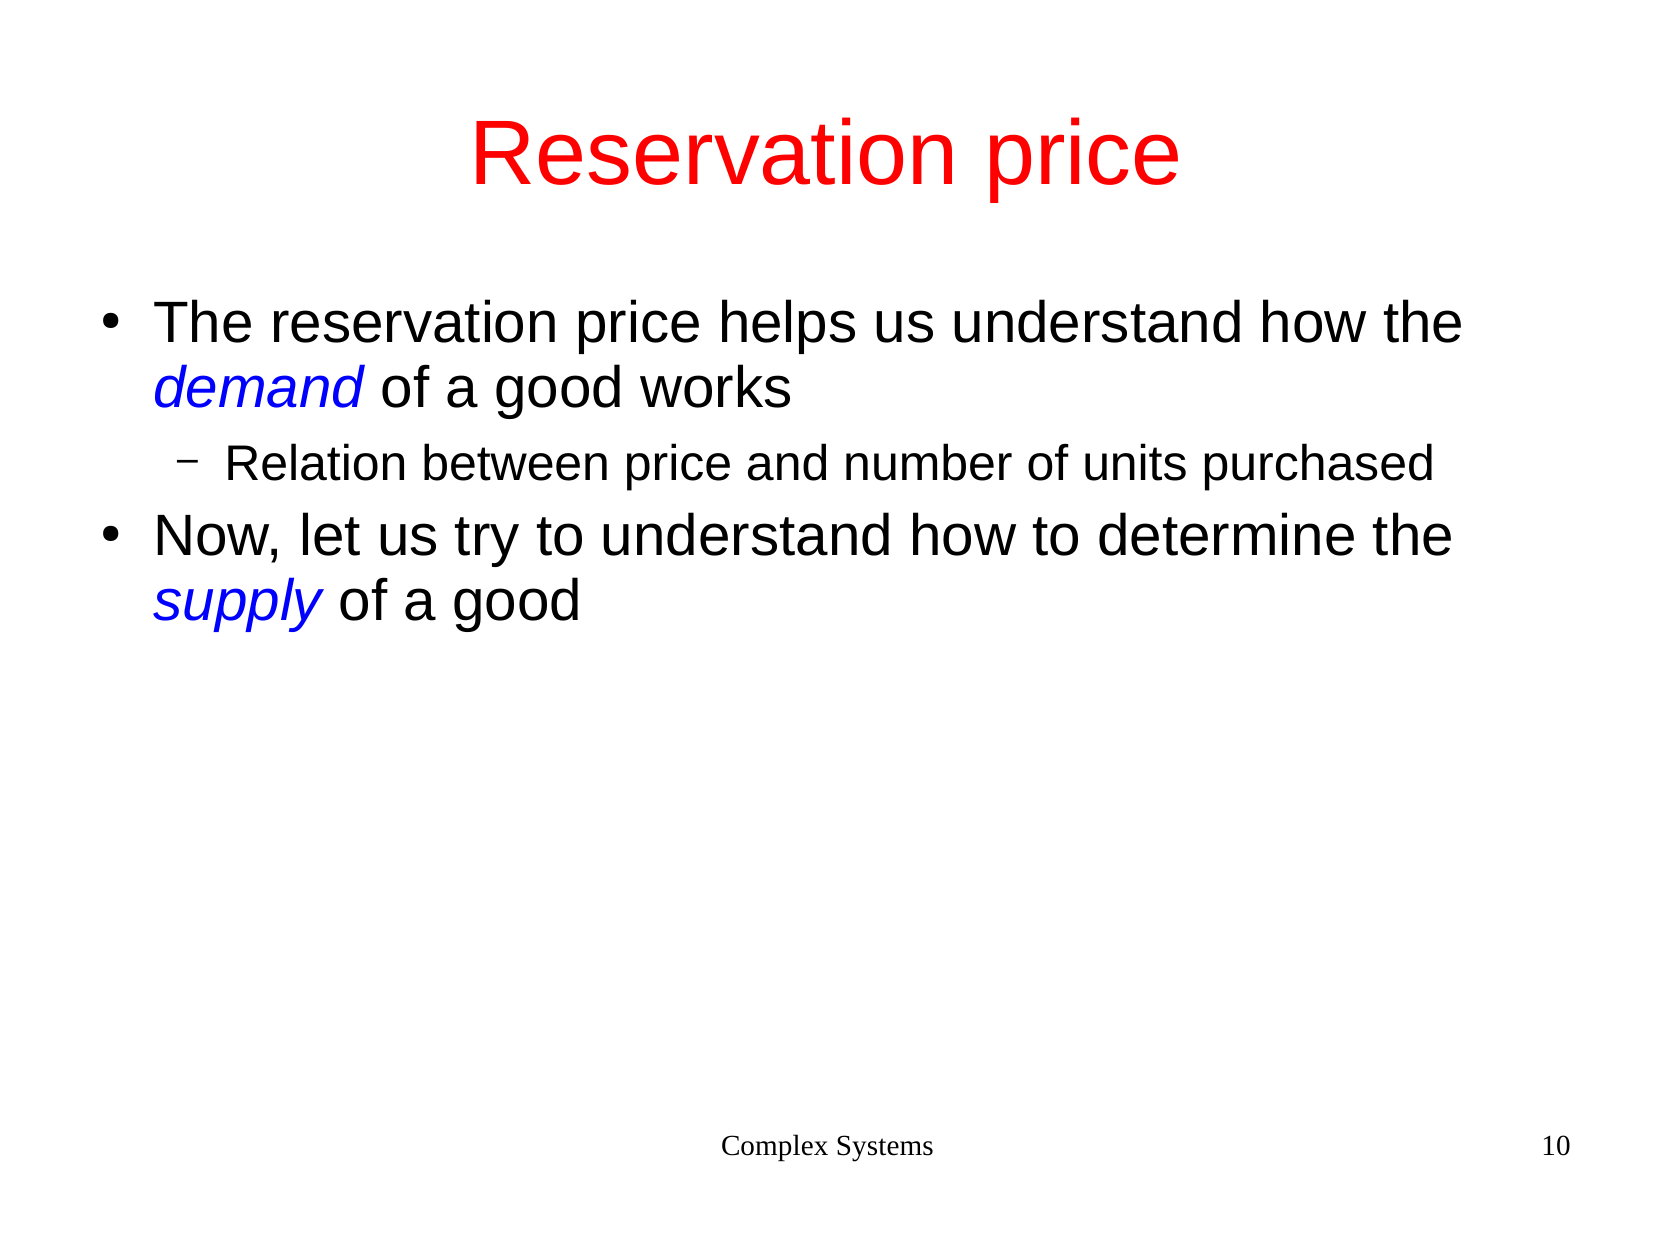

# Reservation price
The reservation price helps us understand how the demand of a good works
Relation between price and number of units purchased
Now, let us try to understand how to determine the supply of a good
Complex Systems
10